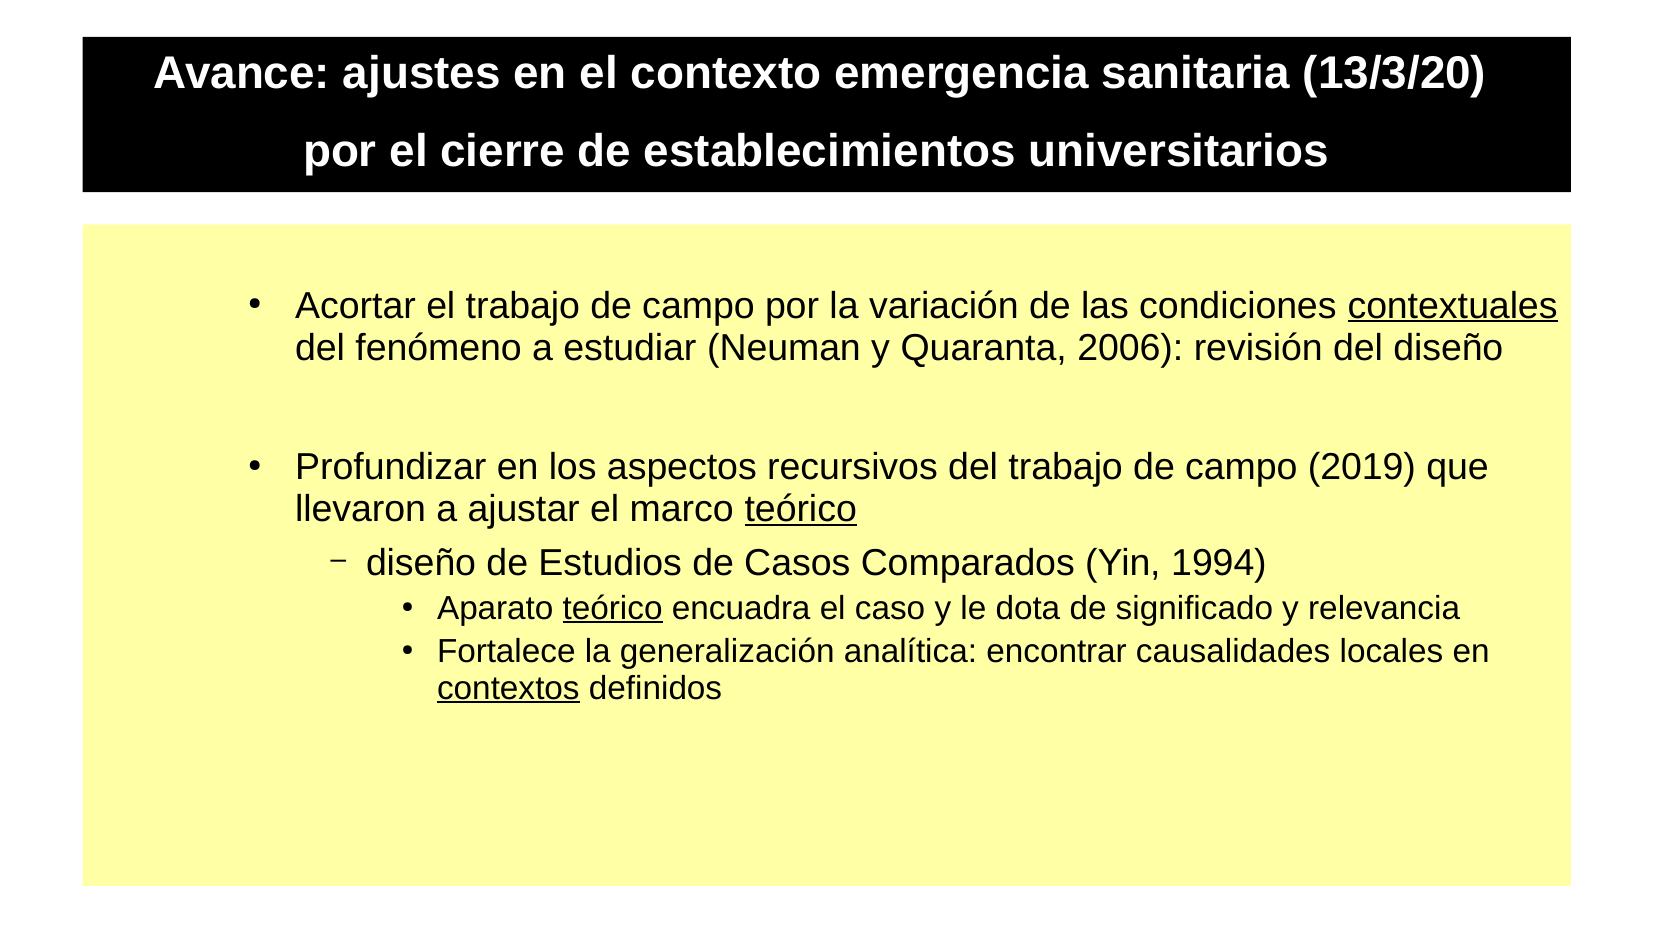

# Avance: ajustes en el contexto emergencia sanitaria (13/3/20) por el cierre de establecimientos universitarios
Acortar el trabajo de campo por la variación de las condiciones contextuales del fenómeno a estudiar (Neuman y Quaranta, 2006): revisión del diseño
Profundizar en los aspectos recursivos del trabajo de campo (2019) que llevaron a ajustar el marco teórico
diseño de Estudios de Casos Comparados (Yin, 1994)
Aparato teórico encuadra el caso y le dota de significado y relevancia
Fortalece la generalización analítica: encontrar causalidades locales en contextos definidos